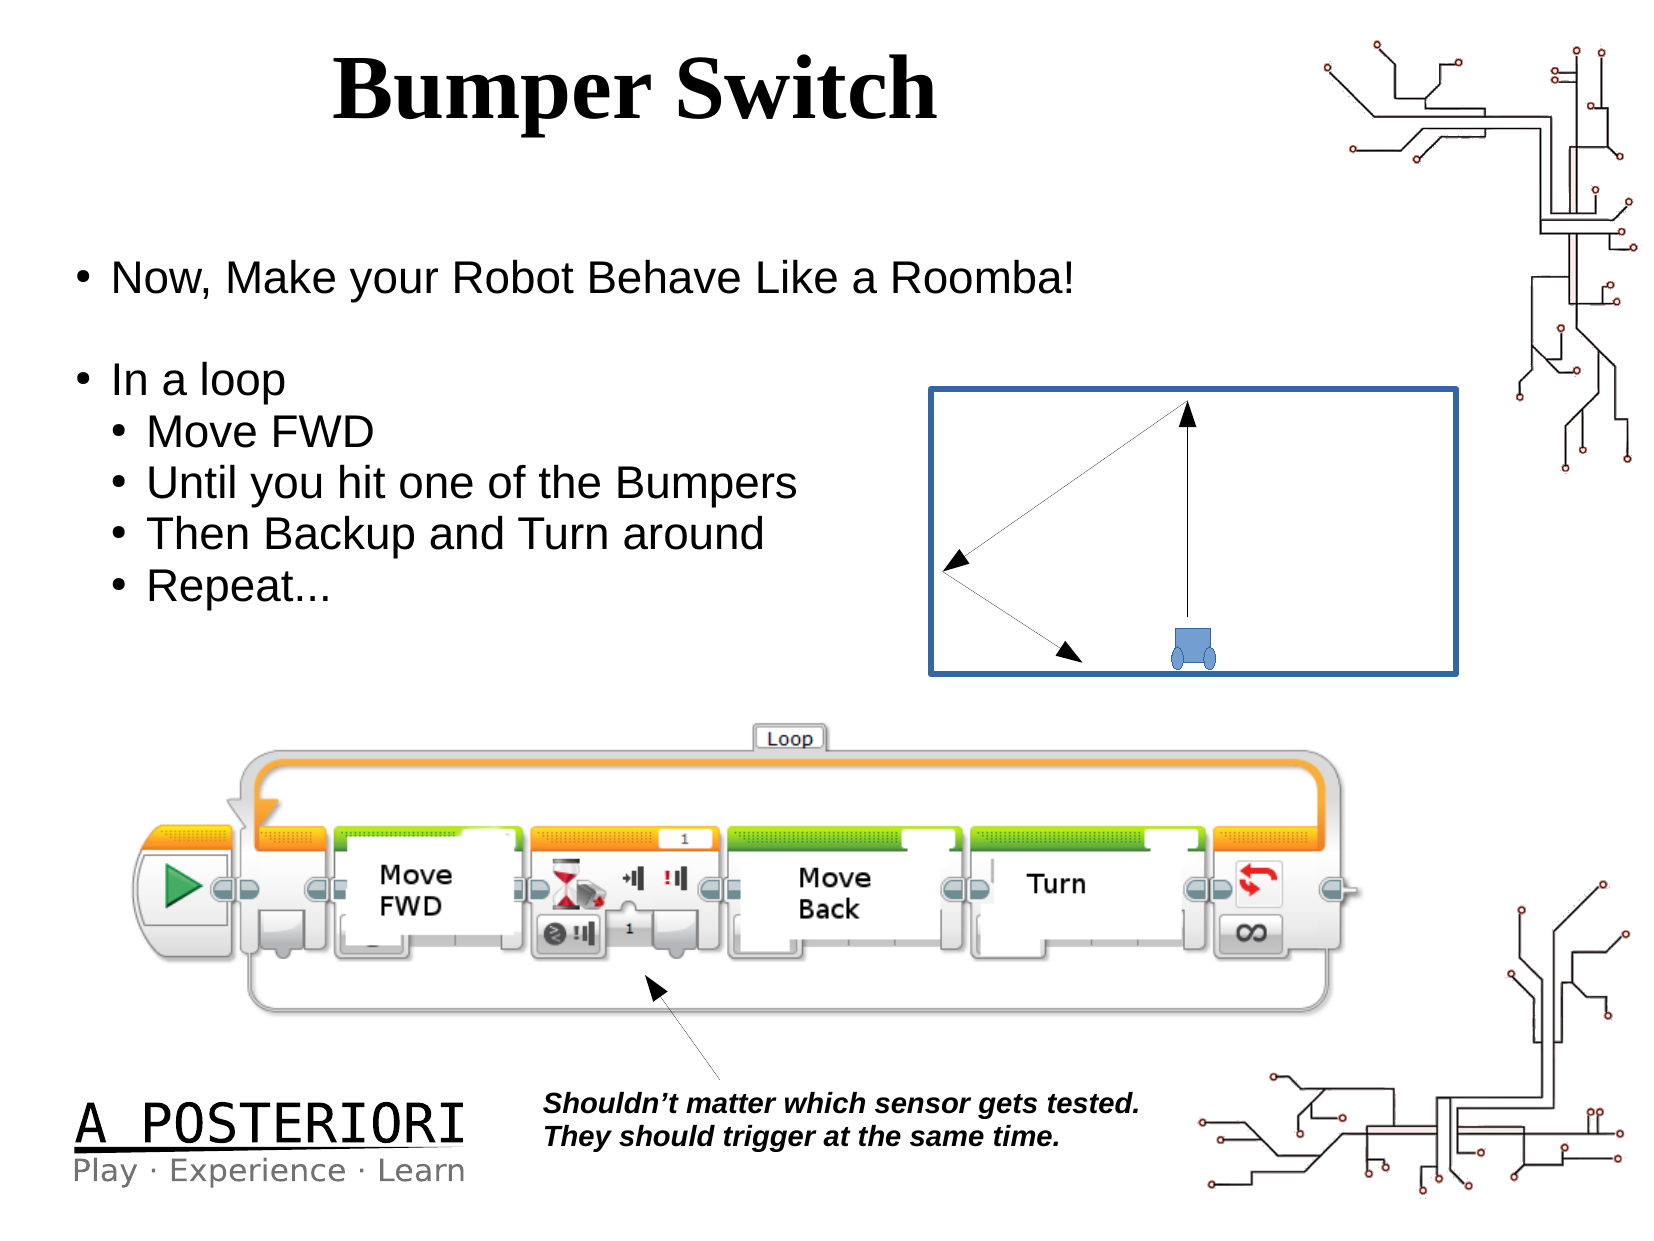

# Bumper Switch
Now, Make your Robot Behave Like a Roomba!
In a loop
Move FWD
Until you hit one of the Bumpers
Then Backup and Turn around
Repeat...
Shouldn’t matter which sensor gets tested.
They should trigger at the same time.